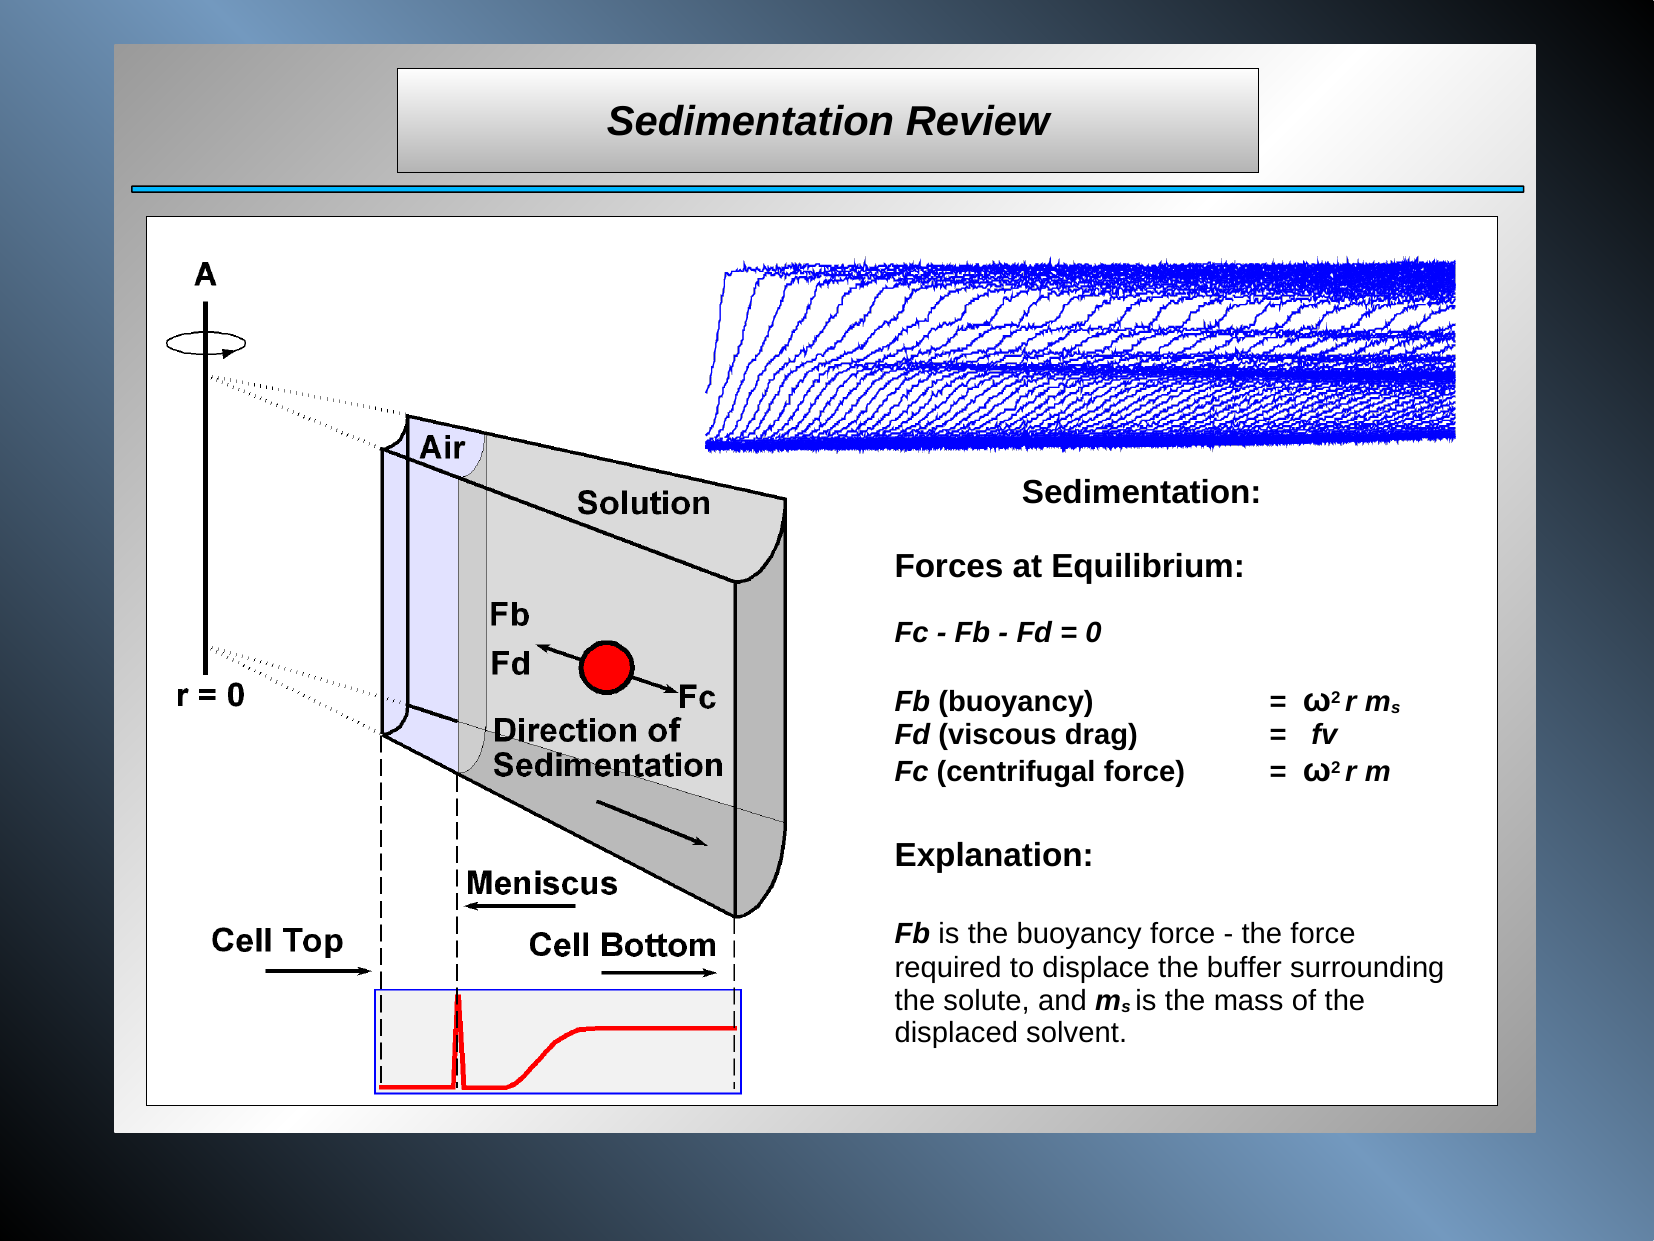

Sedimentation Review
Sedimentation:
	Forces at Equilibrium:
	Fc - Fb - Fd = 0
	Fb (buoyancy) 			= ω2 r ms
	Fd (viscous drag)		= fv
	Fc (centrifugal force)		= ω2 r m
	Explanation:
	Fb is the buoyancy force - the force 		required to displace the buffer surrounding 	the solute, and ms is the mass of the 		displaced solvent.